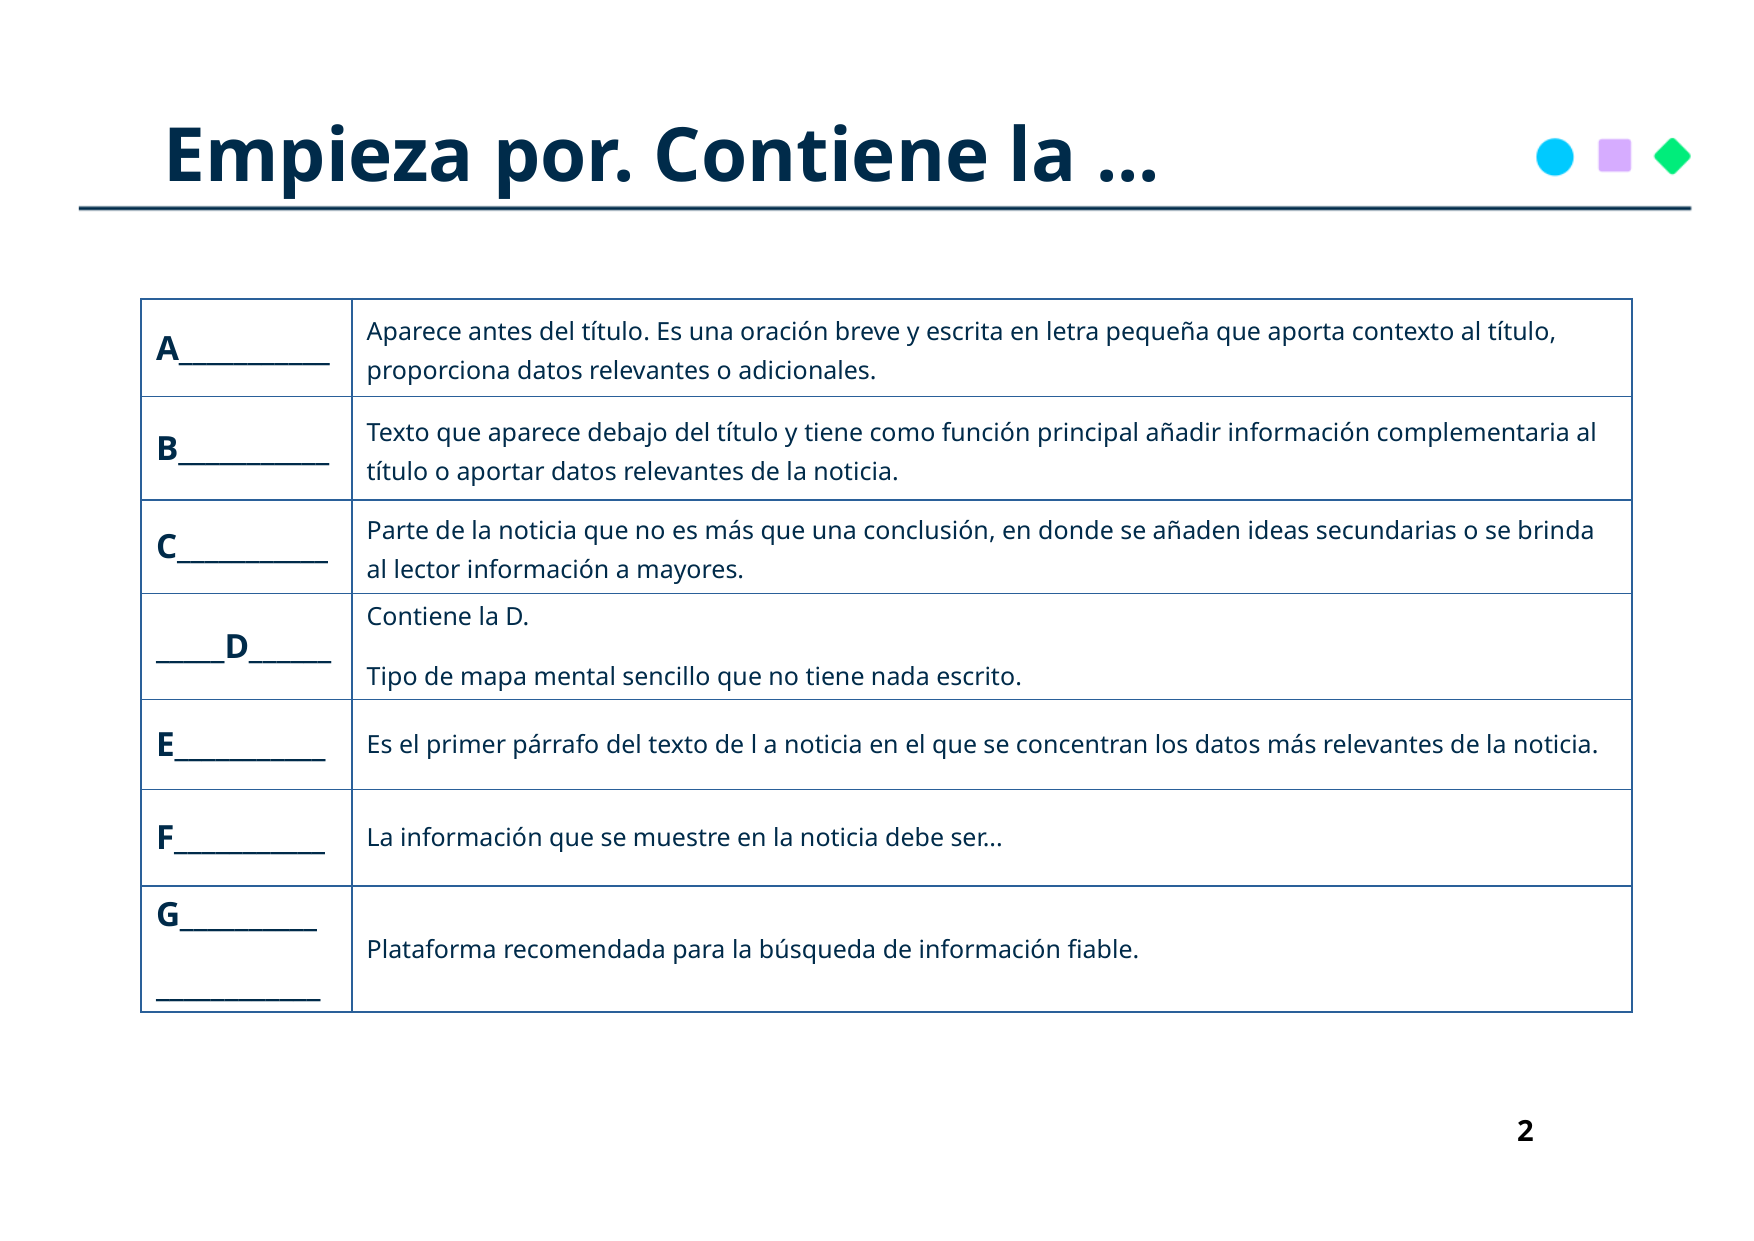

# Empieza por. Contiene la ...
| A\_\_\_\_\_\_\_\_\_\_\_ | Aparece antes del título. Es una oración breve y escrita en letra pequeña que aporta contexto al título, proporciona datos relevantes o adicionales. |
| --- | --- |
| B\_\_\_\_\_\_\_\_\_\_\_ | Texto que aparece debajo del título y tiene como función principal añadir información complementaria al título o aportar datos relevantes de la noticia. |
| C\_\_\_\_\_\_\_\_\_\_\_ | Parte de la noticia que no es más que una conclusión, en donde se añaden ideas secundarias o se brinda al lector información a mayores. |
| \_\_\_\_\_D\_\_\_\_\_\_ | Contiene la D. Tipo de mapa mental sencillo que no tiene nada escrito. |
| E\_\_\_\_\_\_\_\_\_\_\_ | Es el primer párrafo del texto de l a noticia en el que se concentran los datos más relevantes de la noticia. |
| F\_\_\_\_\_\_\_\_\_\_\_ | La información que se muestre en la noticia debe ser... |
| G\_\_\_\_\_\_\_\_\_\_ \_\_\_\_\_\_\_\_\_\_\_\_ | Plataforma recomendada para la búsqueda de información fiable. |